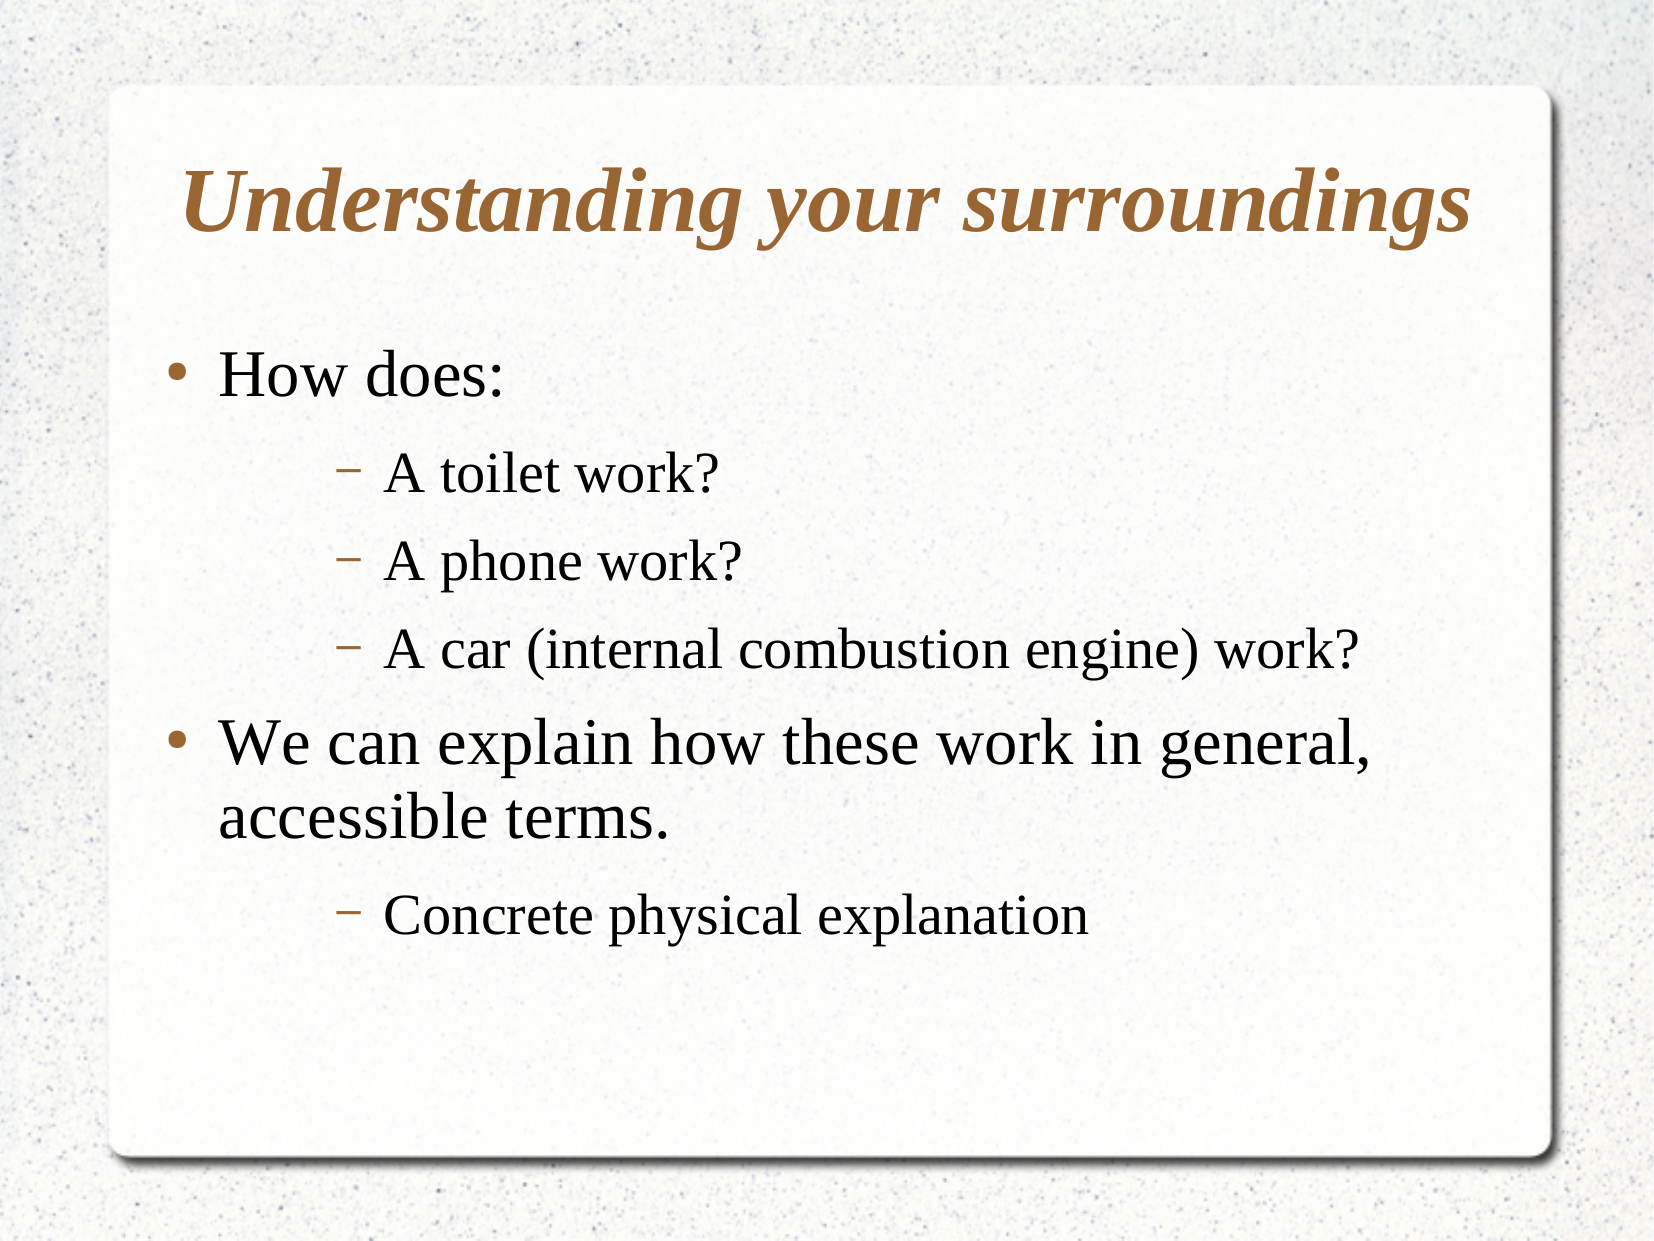

# Understanding your surroundings
How does:
A toilet work?
A phone work?
A car (internal combustion engine) work?
We can explain how these work in general, accessible terms.
Concrete physical explanation